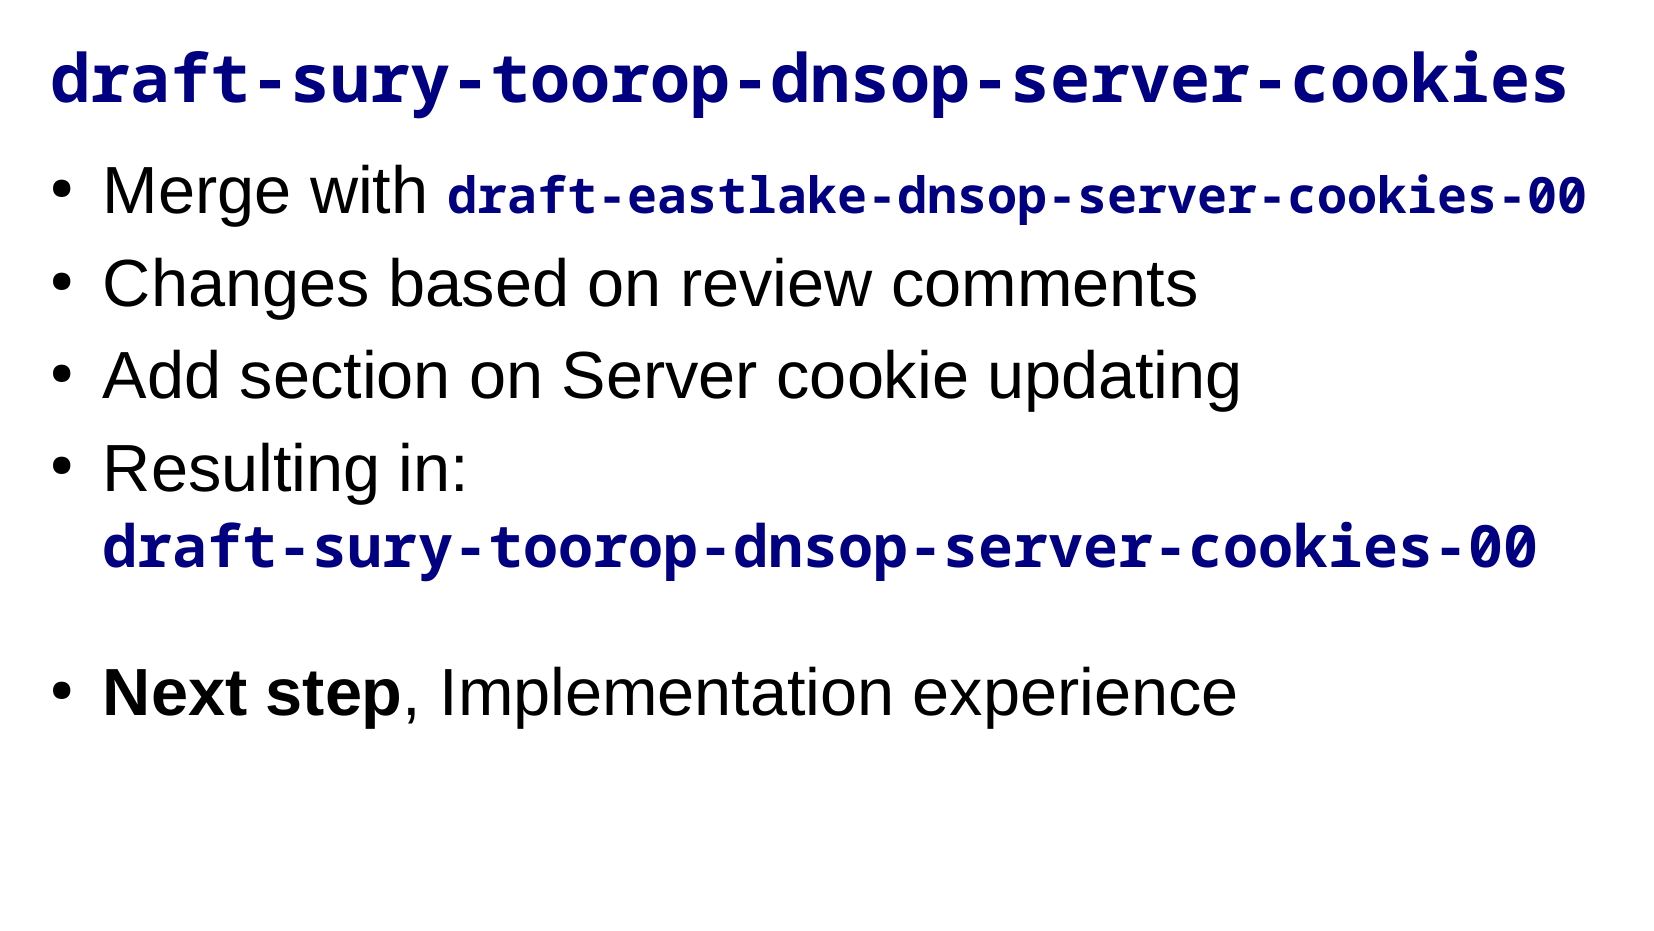

draft-sury-toorop-dnsop-server-cookies
# Merge with draft-eastlake-dnsop-server-cookies-00
Changes based on review comments
Add section on Server cookie updating
Resulting in:
draft-sury-toorop-dnsop-server-cookies-00
Next step, Implementation experience